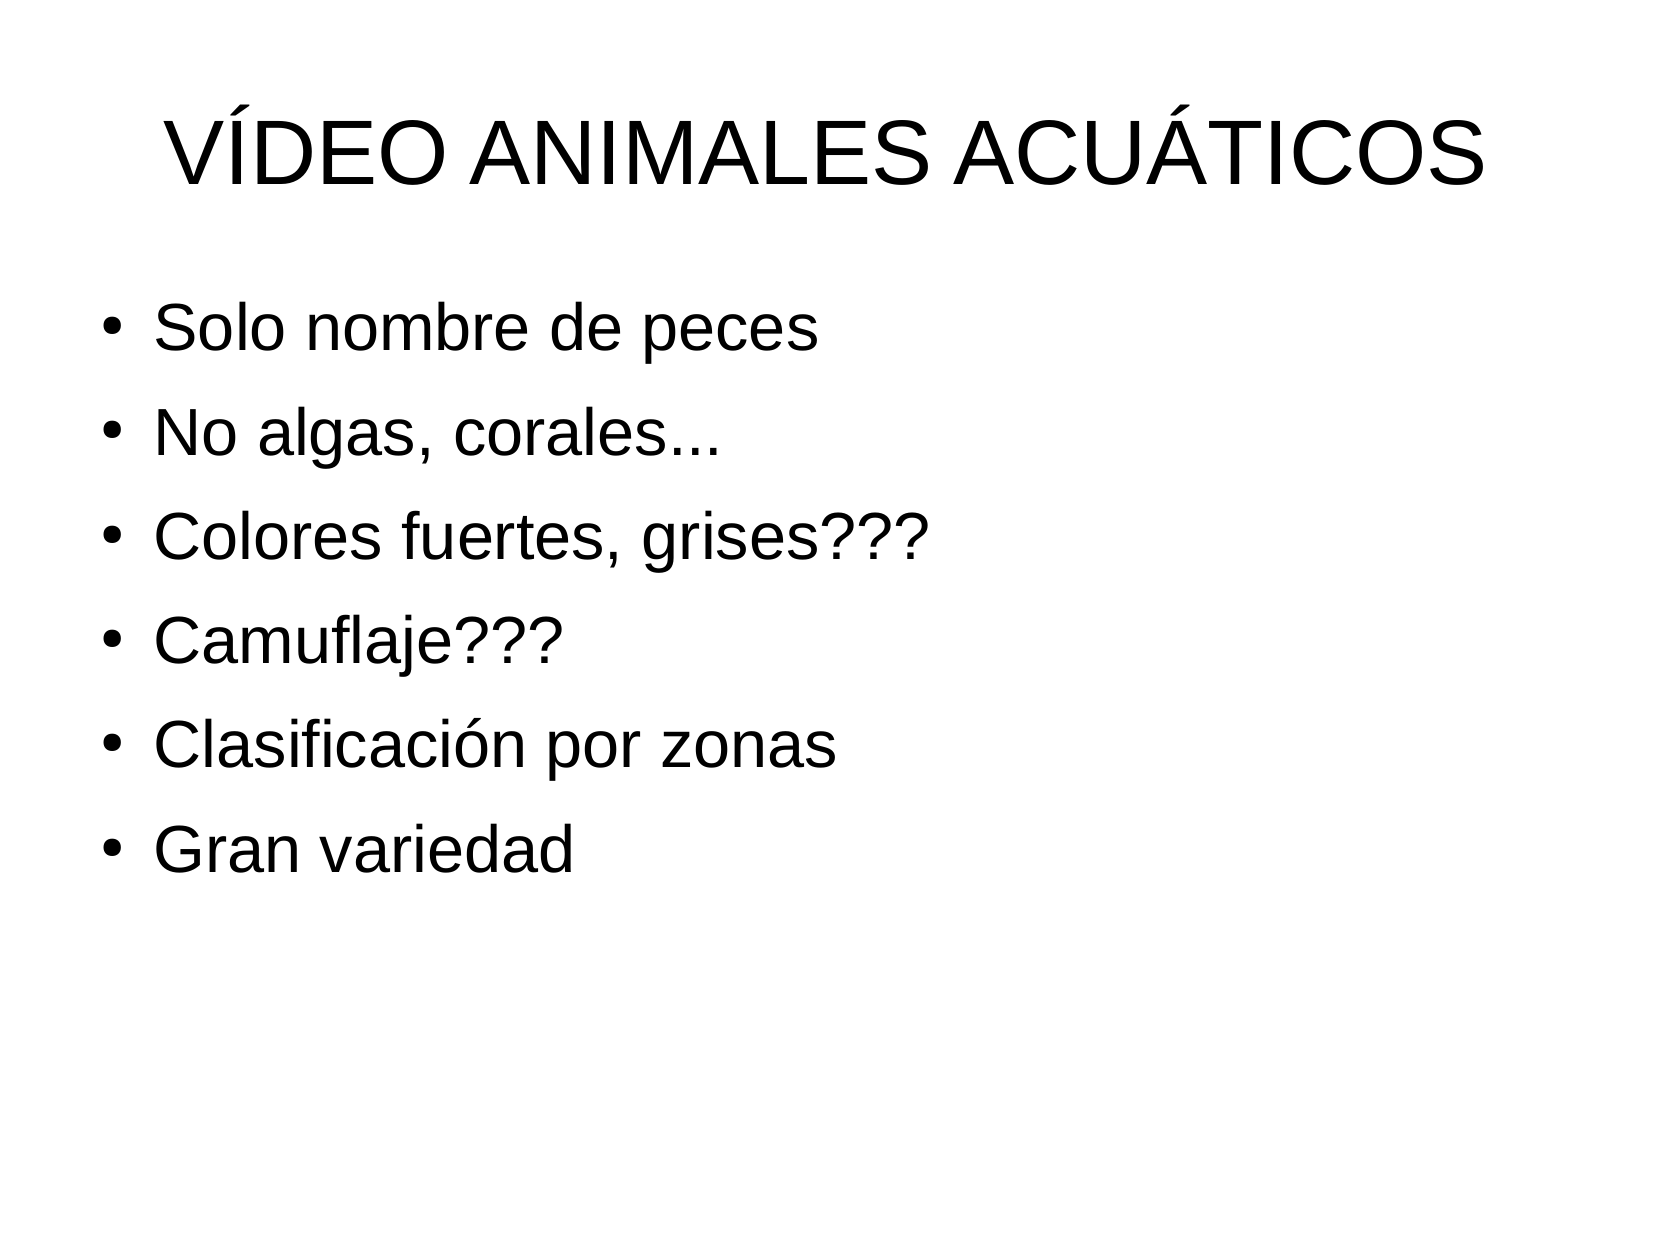

# VÍDEO ANIMALES ACUÁTICOS
Solo nombre de peces
No algas, corales...
Colores fuertes, grises???
Camuflaje???
Clasificación por zonas
Gran variedad